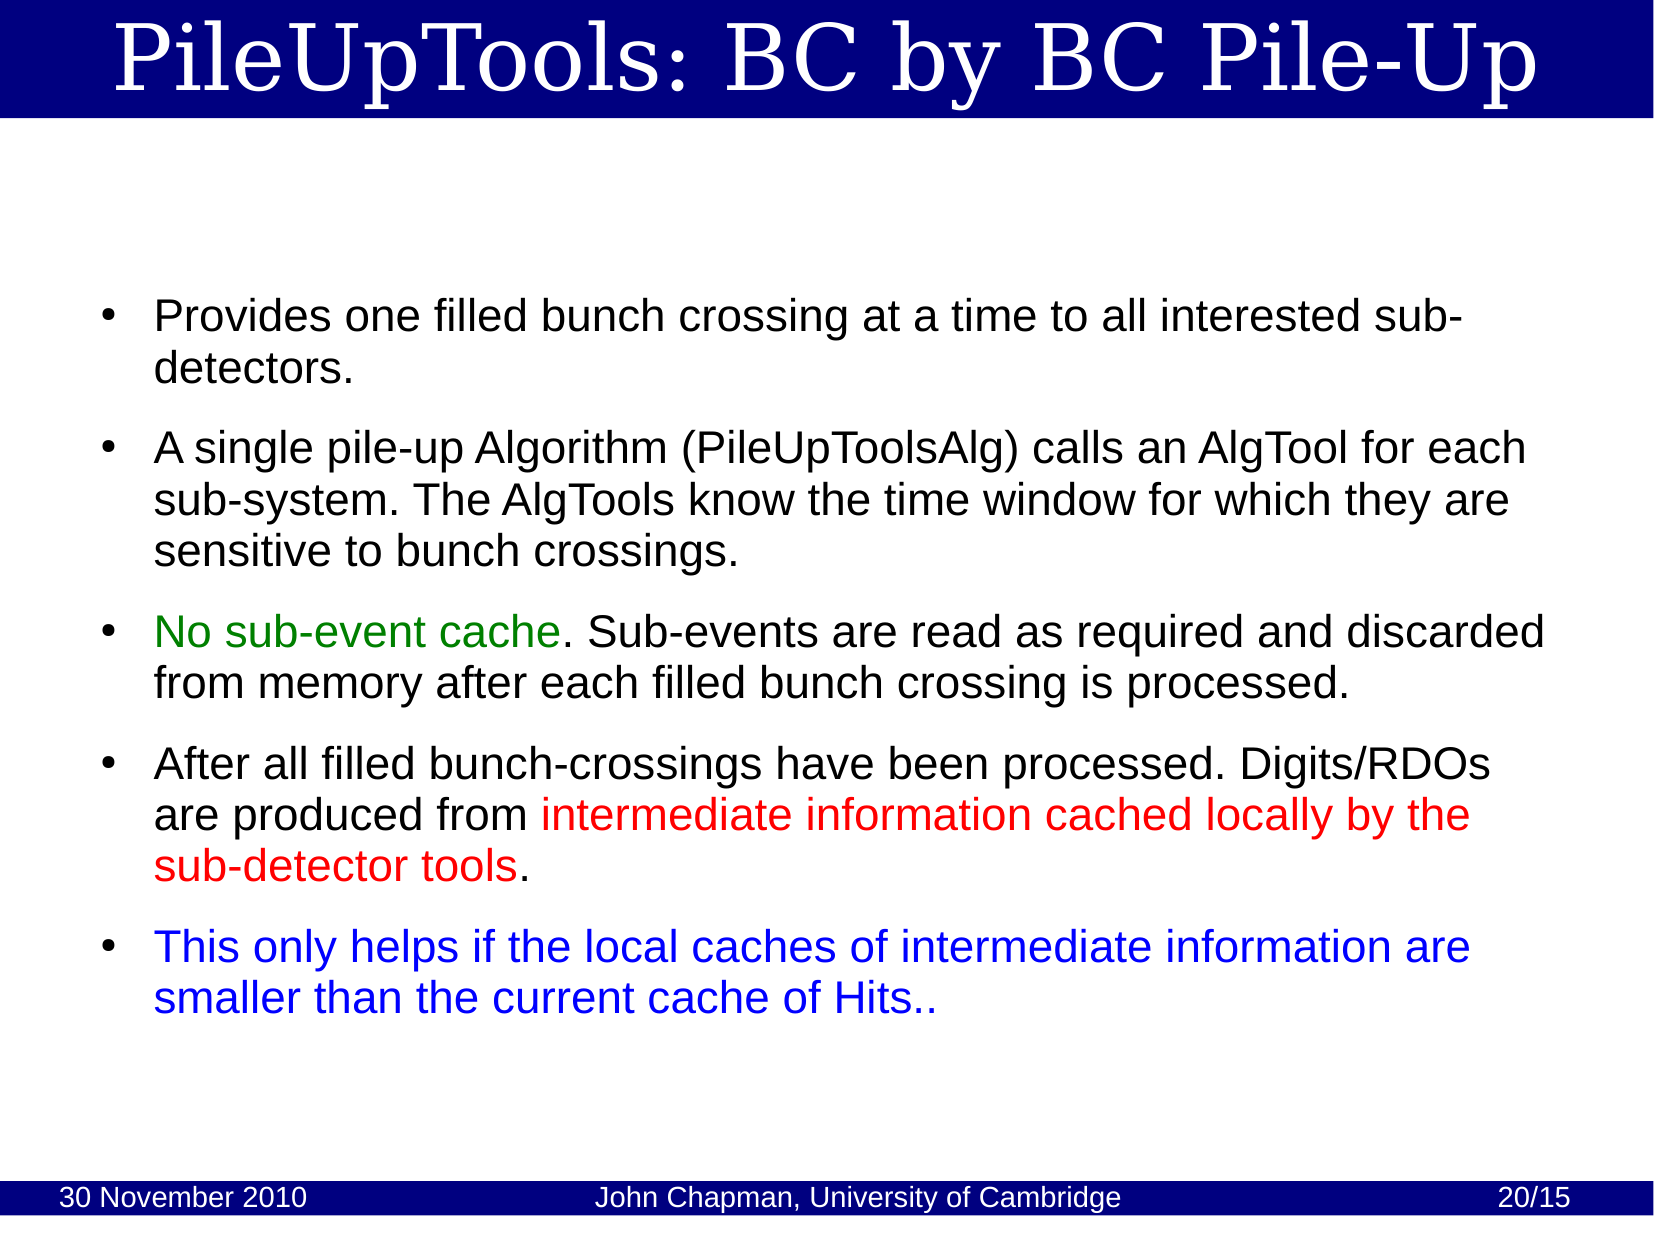

# PileUpTools: BC by BC Pile-Up
Provides one filled bunch crossing at a time to all interested sub-detectors.
A single pile-up Algorithm (PileUpToolsAlg) calls an AlgTool for each sub-system. The AlgTools know the time window for which they are sensitive to bunch crossings.
No sub-event cache. Sub-events are read as required and discarded from memory after each filled bunch crossing is processed.
After all filled bunch-crossings have been processed. Digits/RDOs are produced from intermediate information cached locally by the sub-detector tools.
This only helps if the local caches of intermediate information are smaller than the current cache of Hits..
20